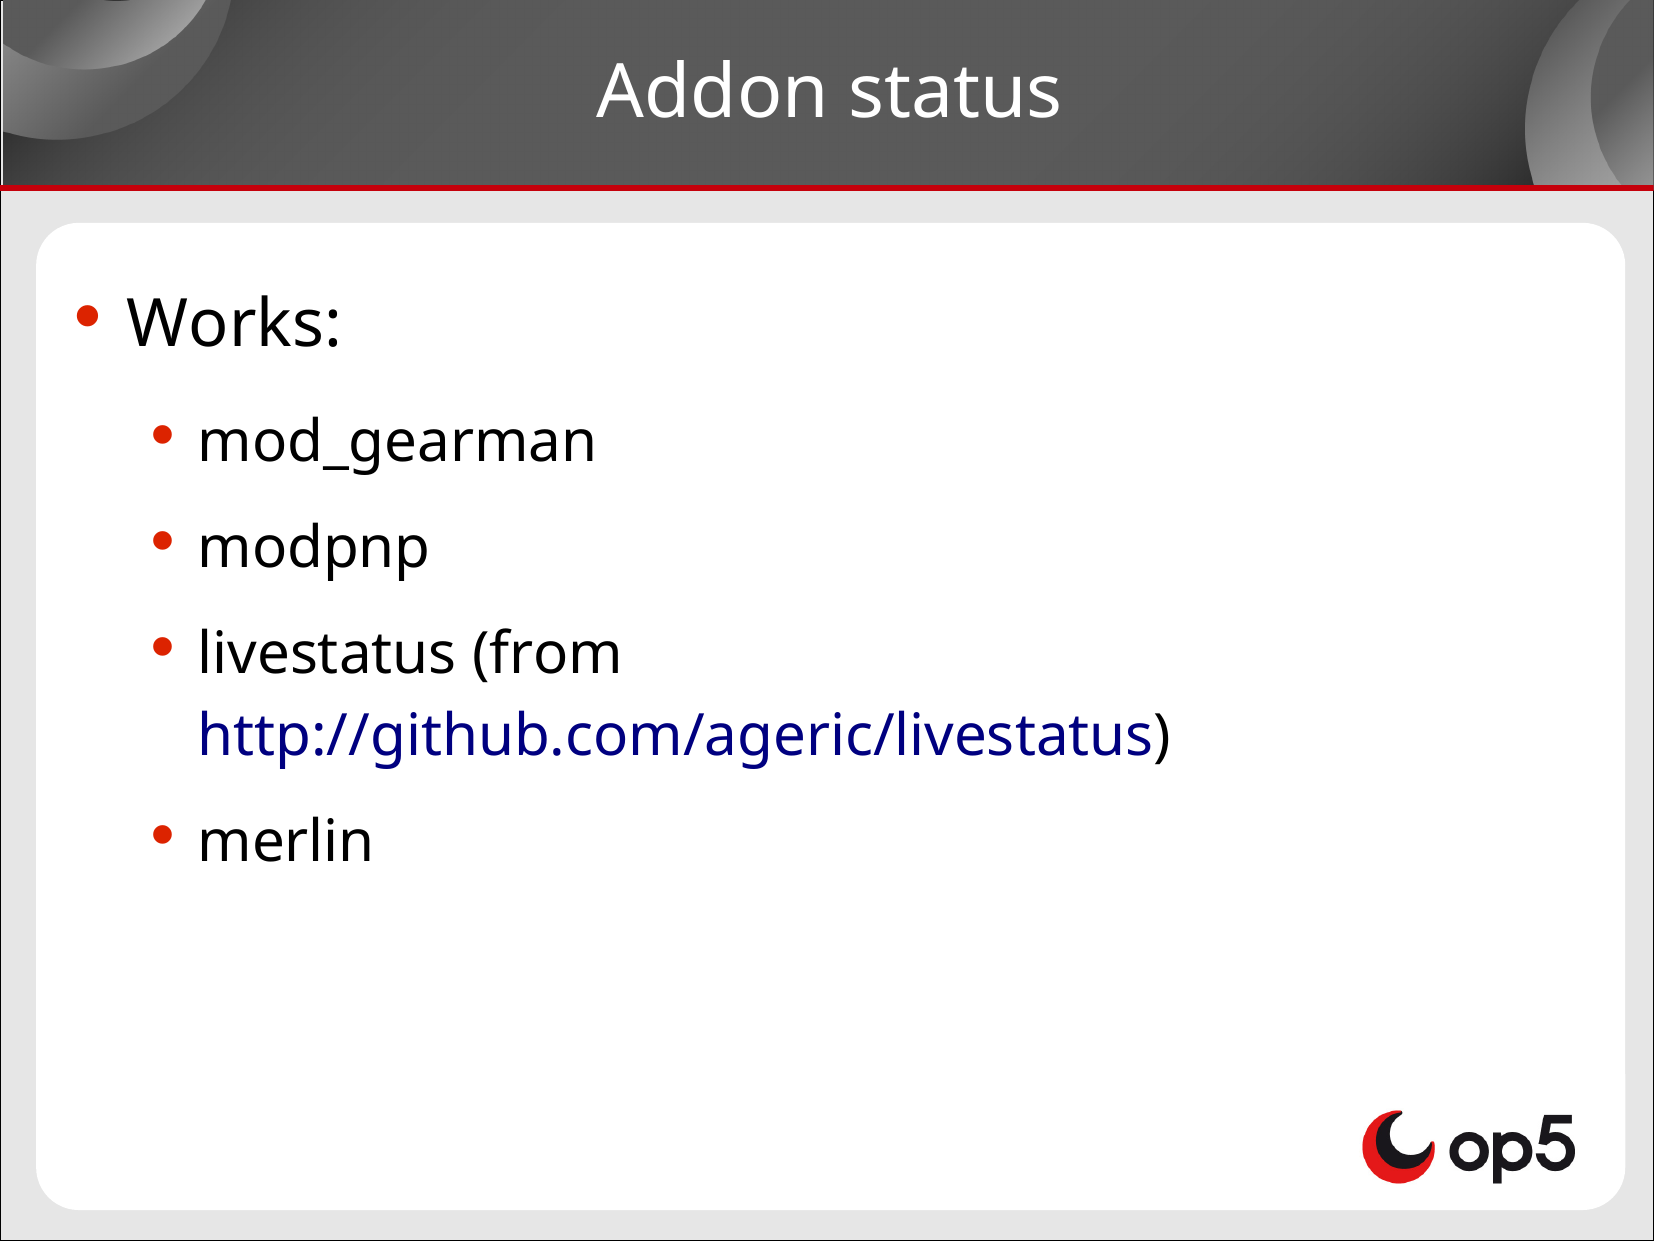

# Addon status
Works:
mod_gearman
modpnp
livestatus (from http://github.com/ageric/livestatus)
merlin